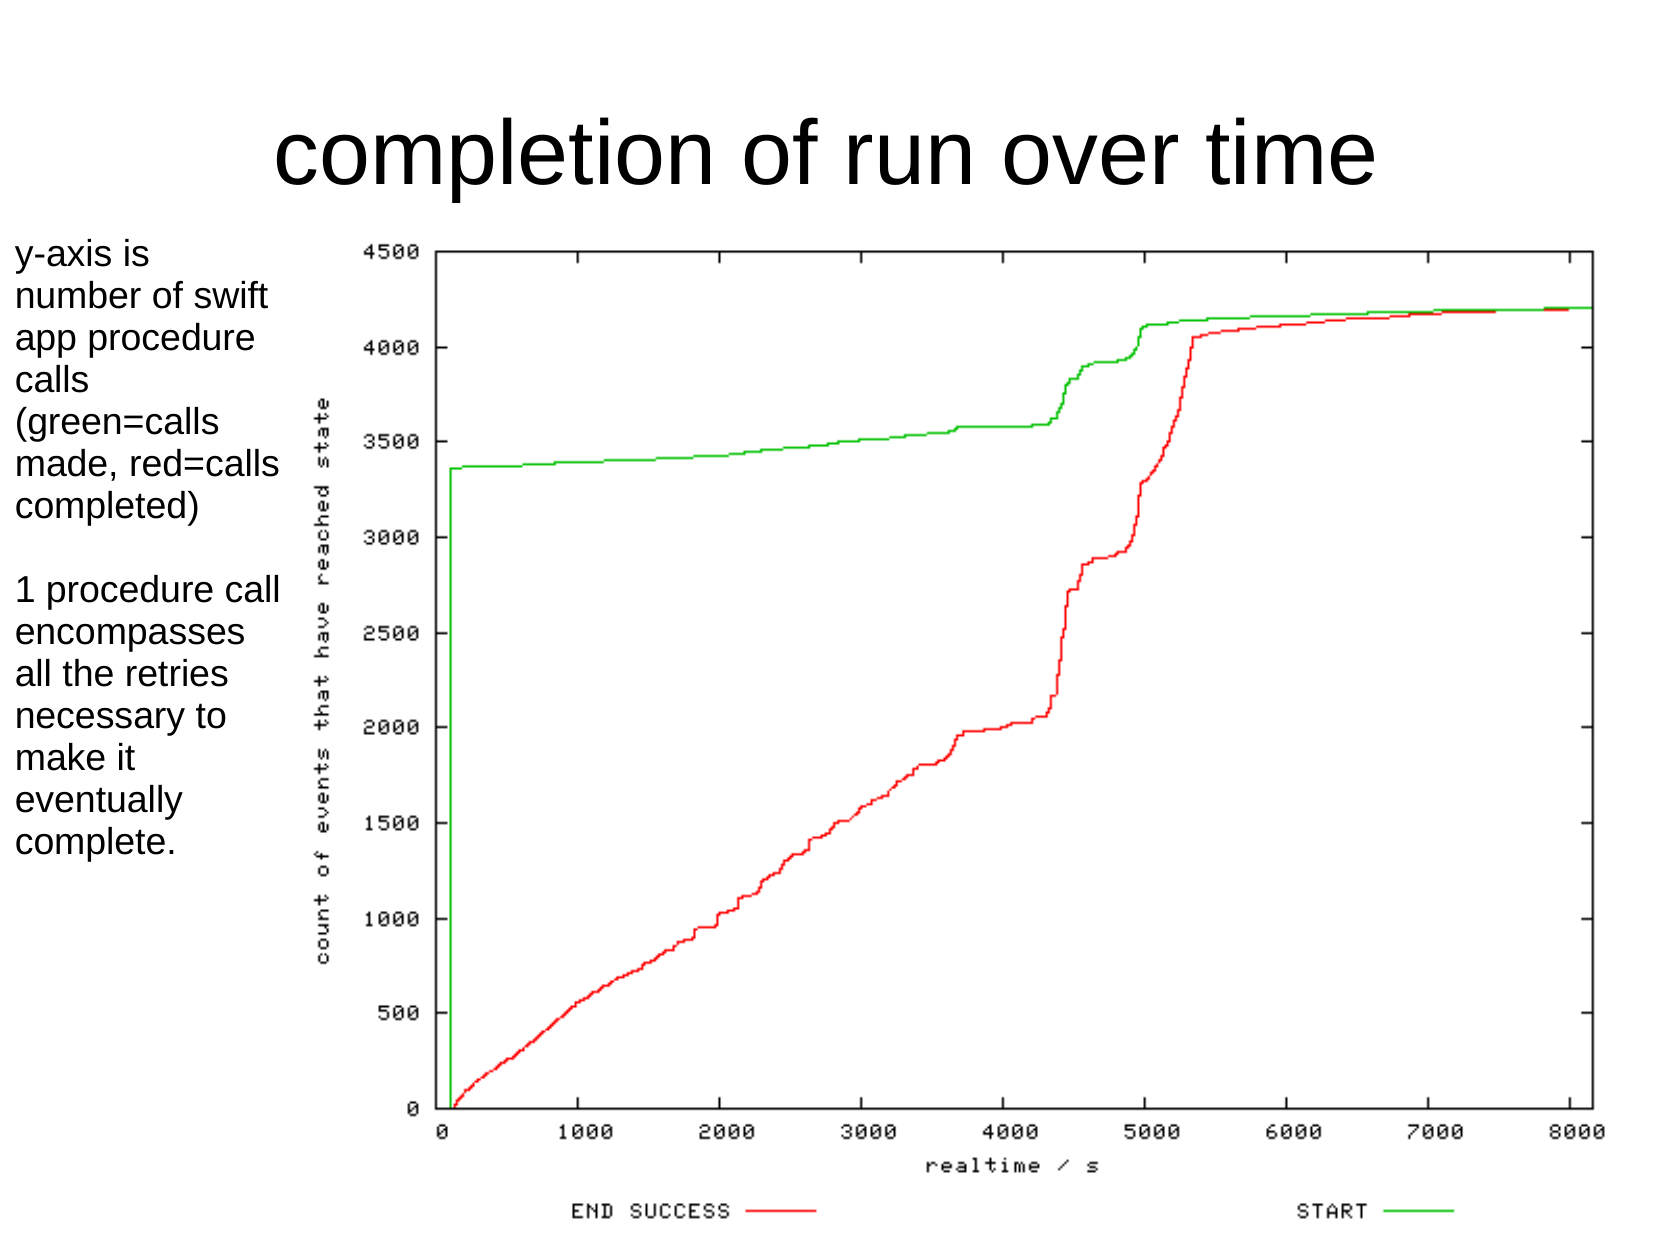

# completion of run over time
y-axis is number of swift app procedure calls (green=calls made, red=calls completed)
1 procedure call encompasses all the retries necessary to make it eventually complete.